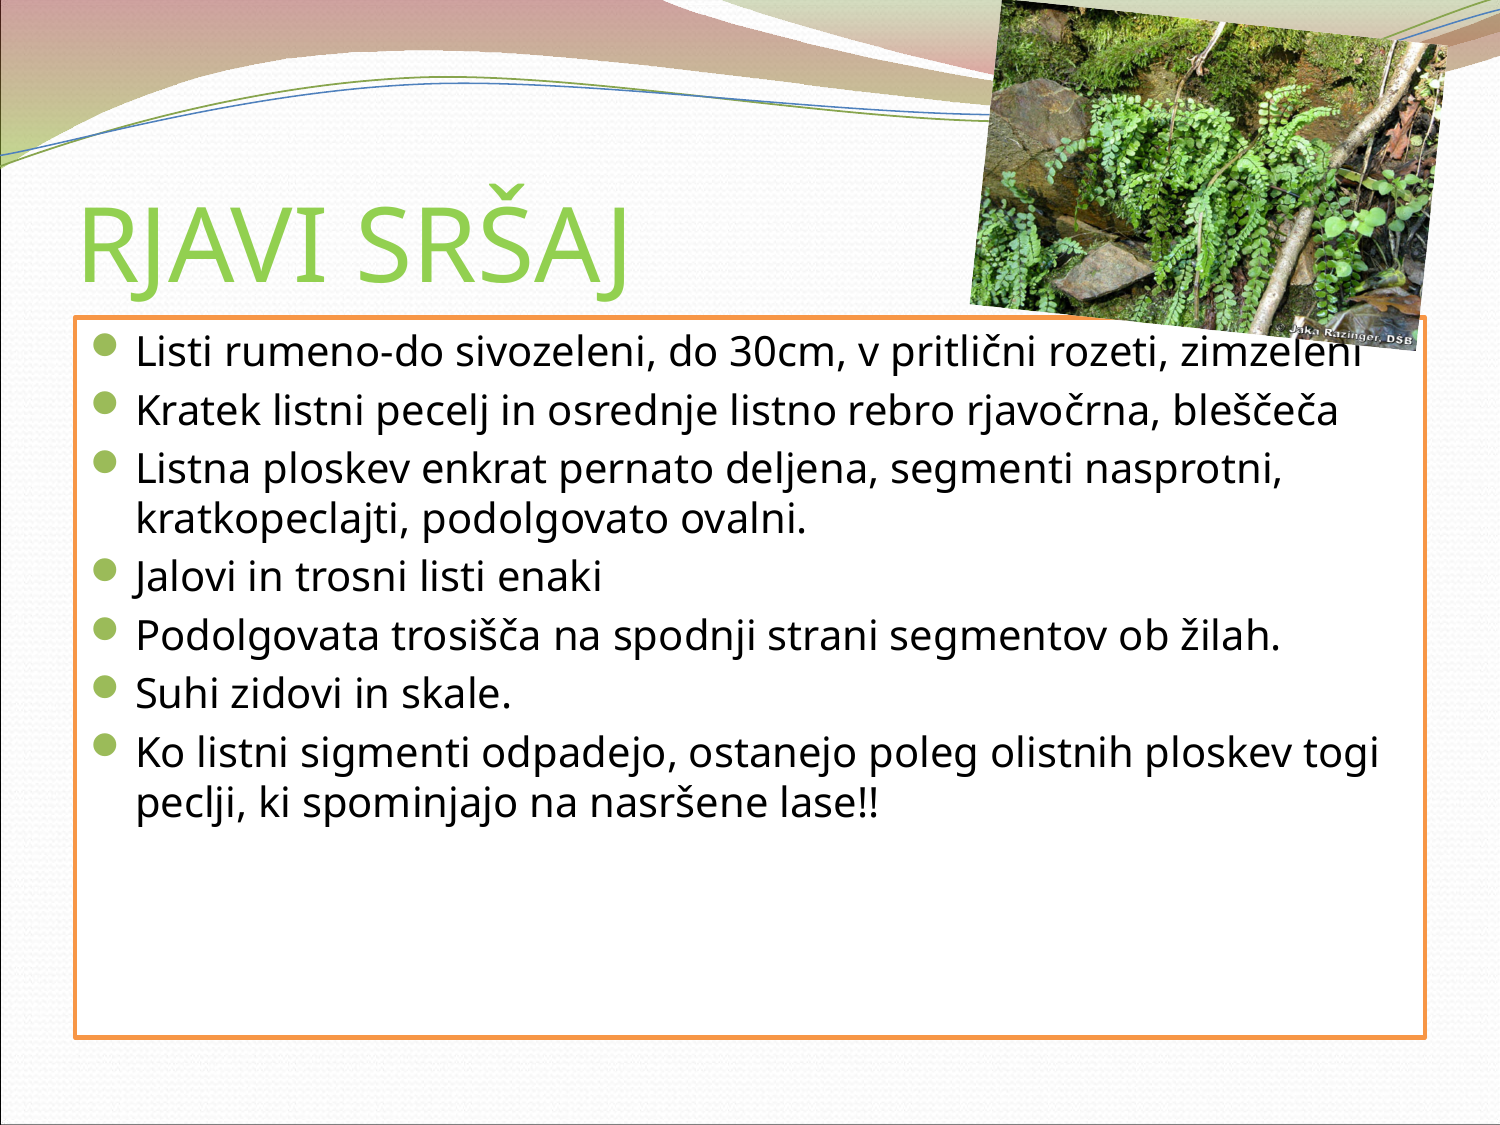

# RJAVI SRŠAJ
Listi rumeno-do sivozeleni, do 30cm, v pritlični rozeti, zimzeleni
Kratek listni pecelj in osrednje listno rebro rjavočrna, bleščeča
Listna ploskev enkrat pernato deljena, segmenti nasprotni, kratkopeclajti, podolgovato ovalni.
Jalovi in trosni listi enaki
Podolgovata trosišča na spodnji strani segmentov ob žilah.
Suhi zidovi in skale.
Ko listni sigmenti odpadejo, ostanejo poleg olistnih ploskev togi peclji, ki spominjajo na nasršene lase!!